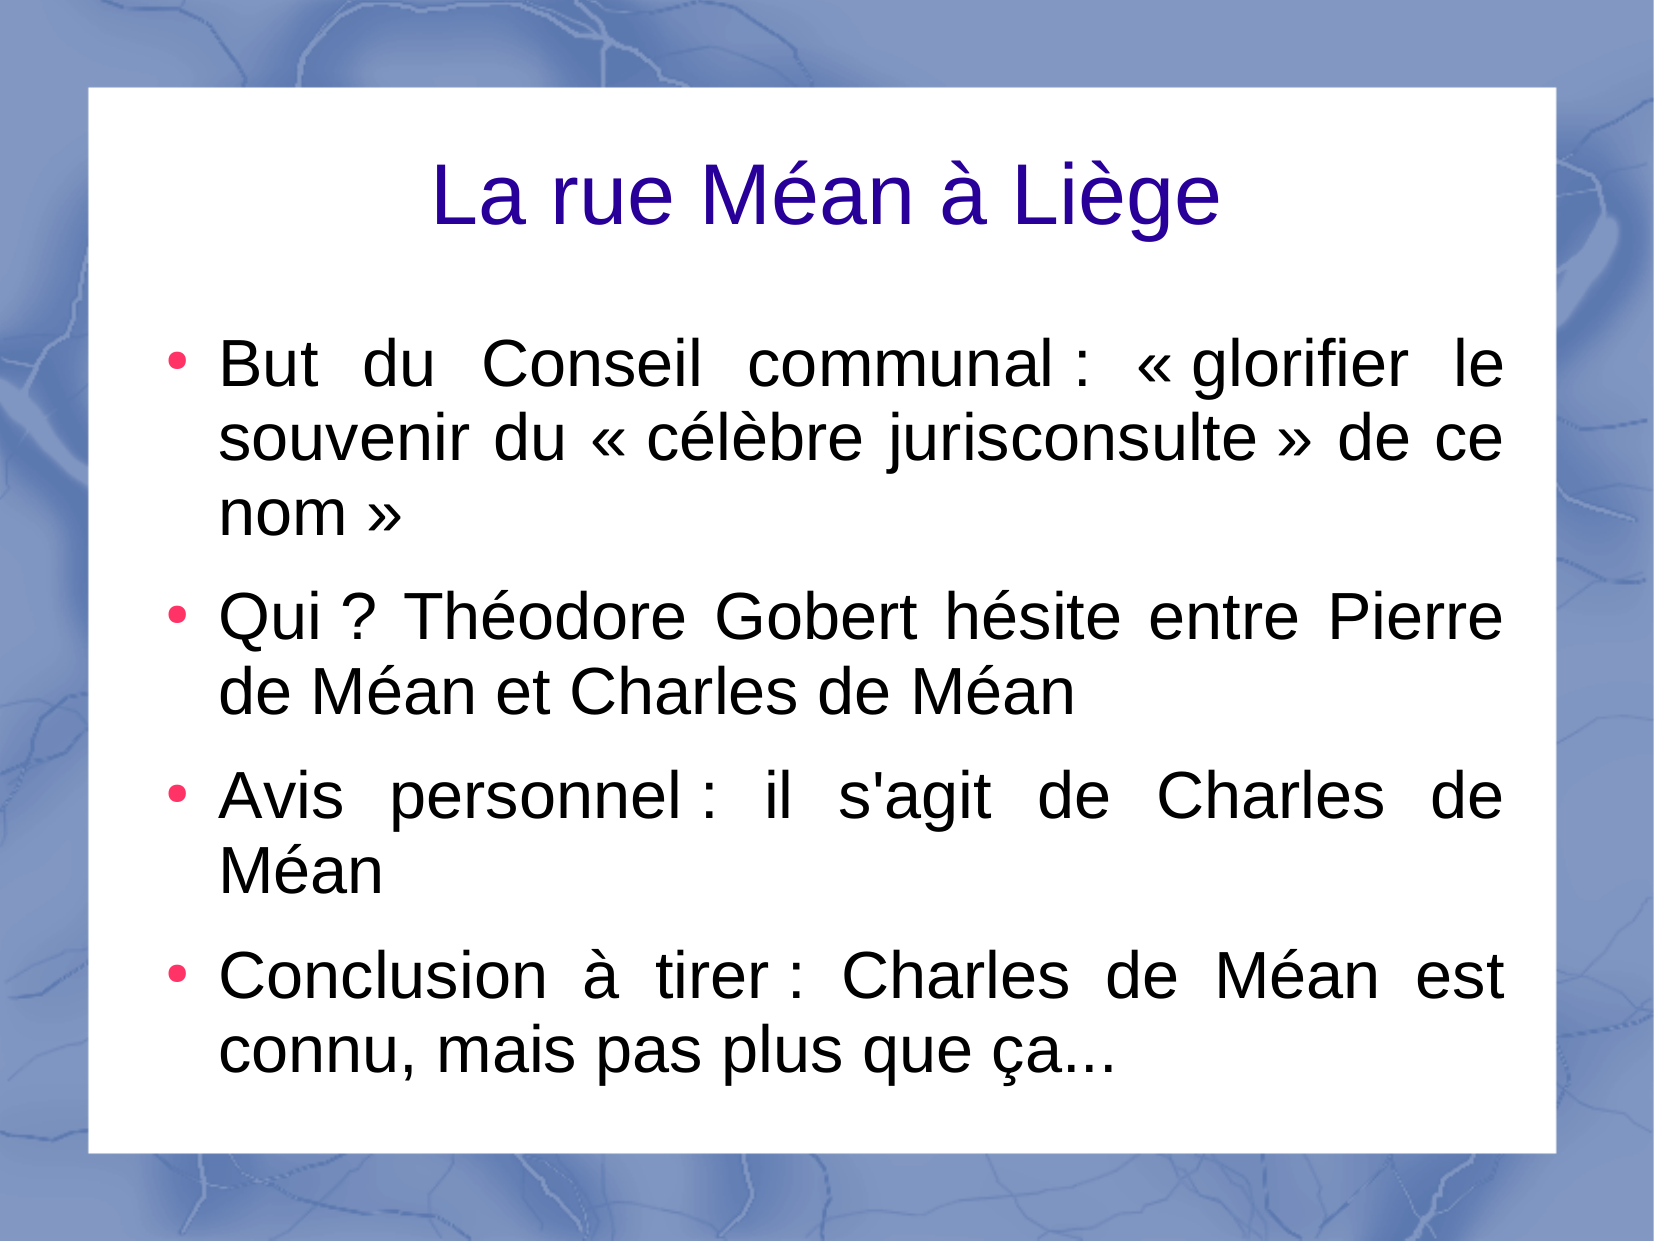

# La rue Méan à Liège
But du Conseil communal : « glorifier le souvenir du « célèbre jurisconsulte » de ce nom »
Qui ? Théodore Gobert hésite entre Pierre de Méan et Charles de Méan
Avis personnel : il s'agit de Charles de Méan
Conclusion à tirer : Charles de Méan est connu, mais pas plus que ça...